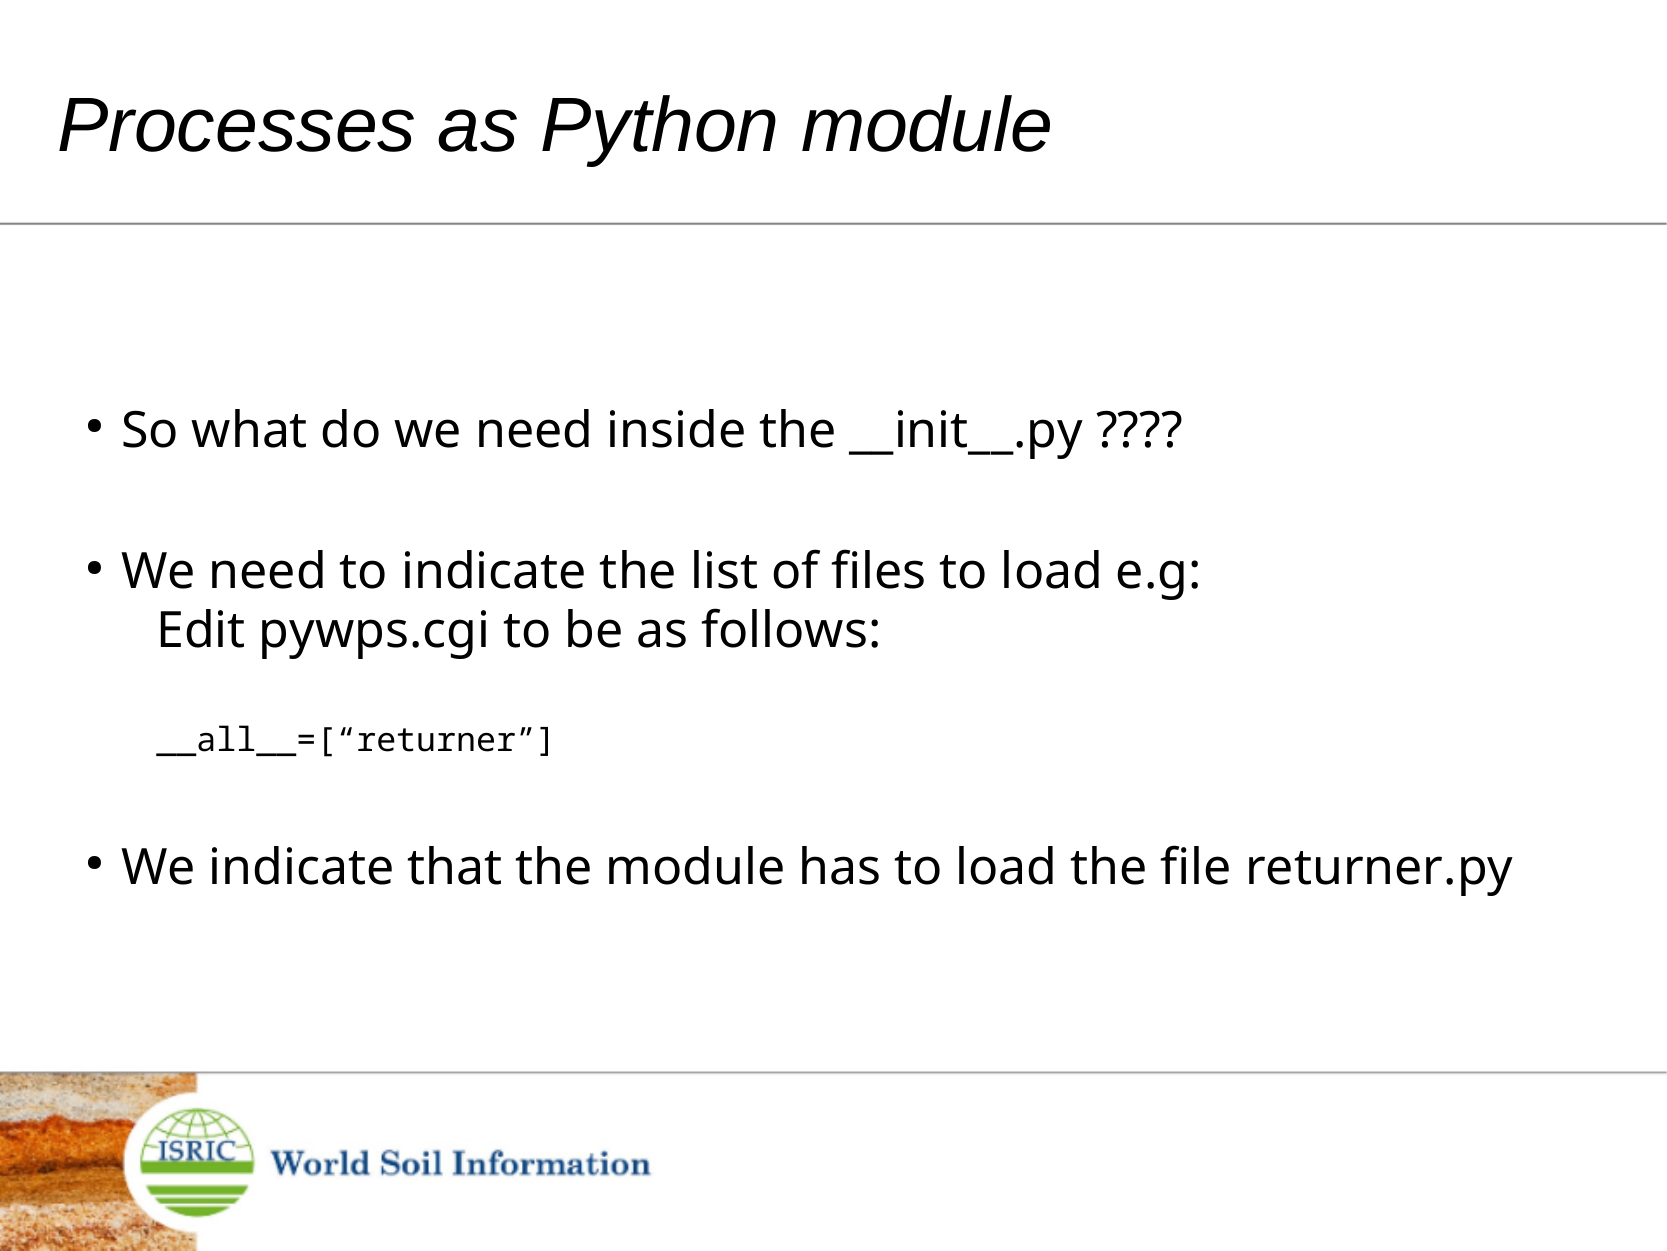

Processes as Python module
So what do we need inside the __init__.py ????
We need to indicate the list of files to load e.g:
Edit pywps.cgi to be as follows:
__all__=[“returner”]
We indicate that the module has to load the file returner.py
#